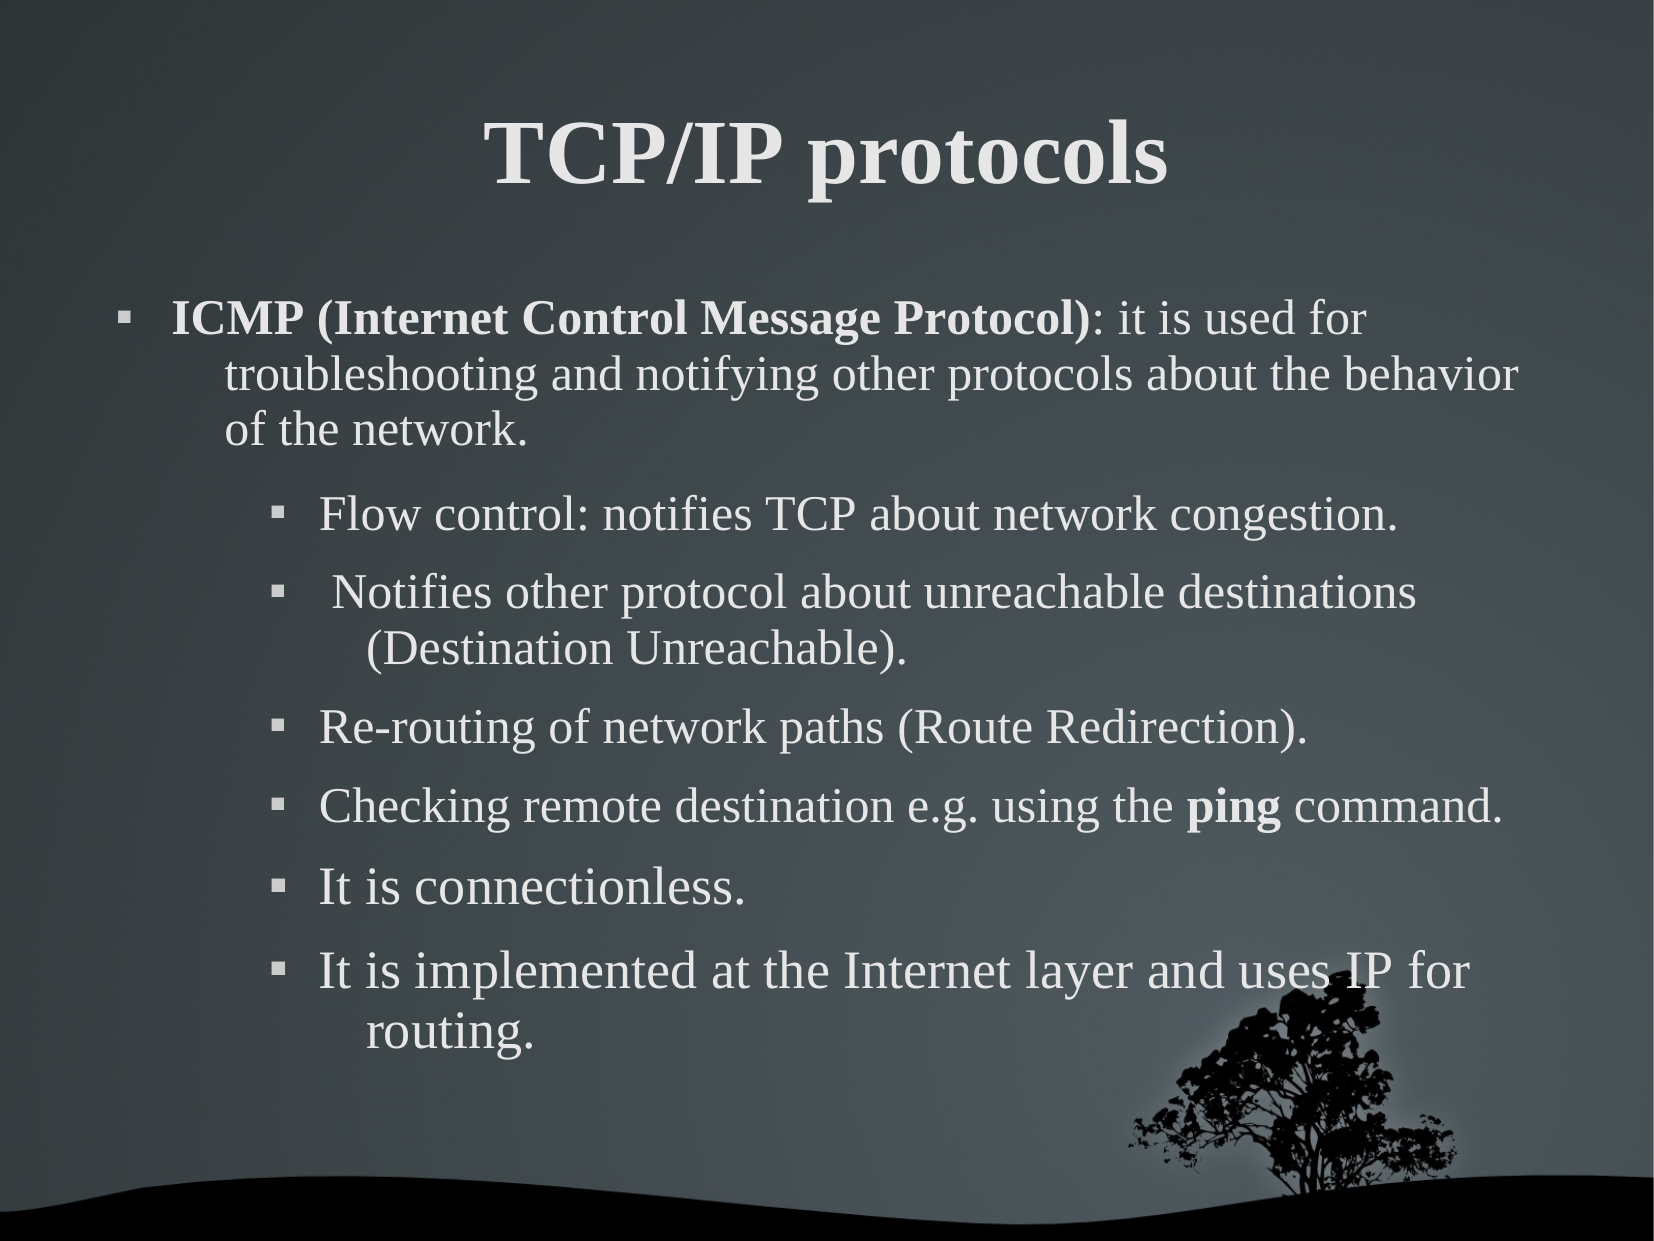

TCP/IP protocols
# ICMP (Internet Control Message Protocol): it is used for troubleshooting and notifying other protocols about the behavior of the network.
Flow control: notifies TCP about network congestion.
 Notifies other protocol about unreachable destinations (Destination Unreachable).
Re-routing of network paths (Route Redirection).
Checking remote destination e.g. using the ping command.
It is connectionless.
It is implemented at the Internet layer and uses IP for routing.